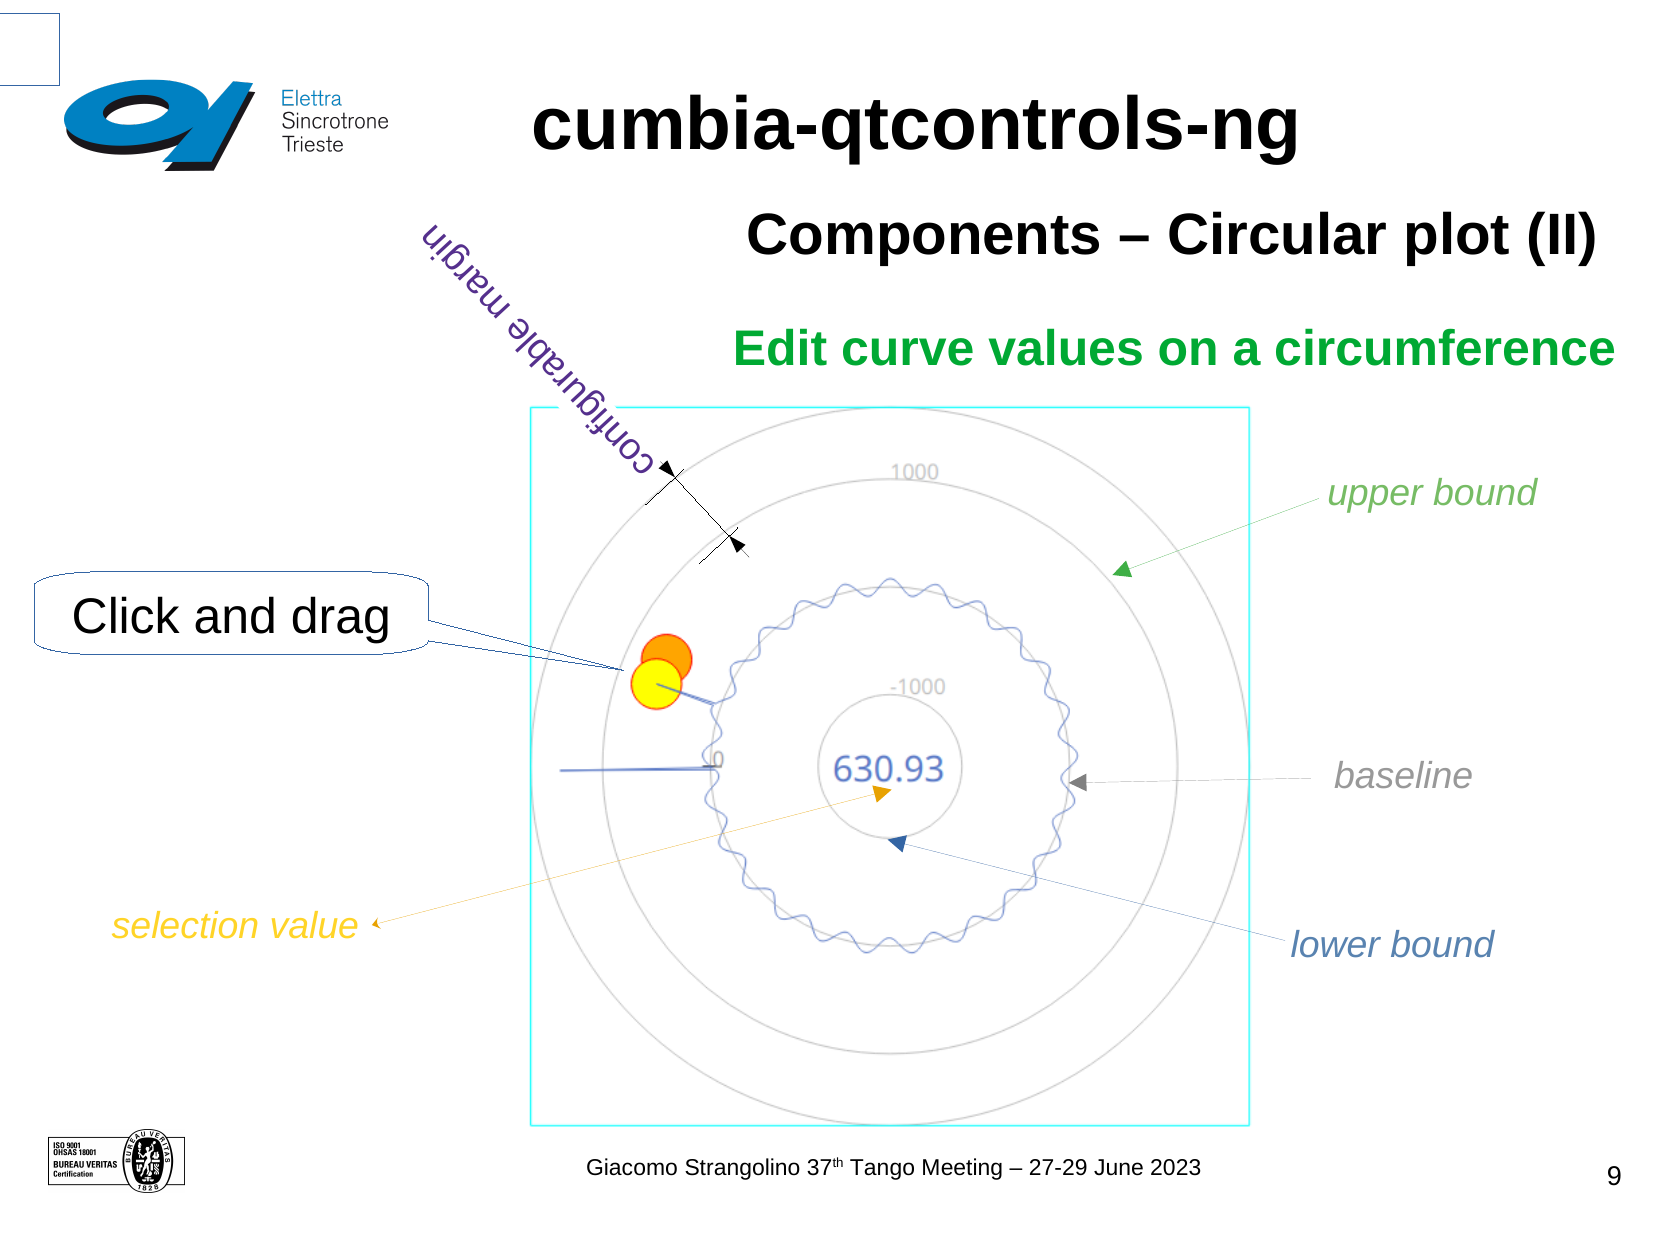

# cumbia-qtcontrols-ng
Components – Circular plot (II)
Edit curve values on a circumference
upper bound
Click and drag
baseline
selection value
lower bound